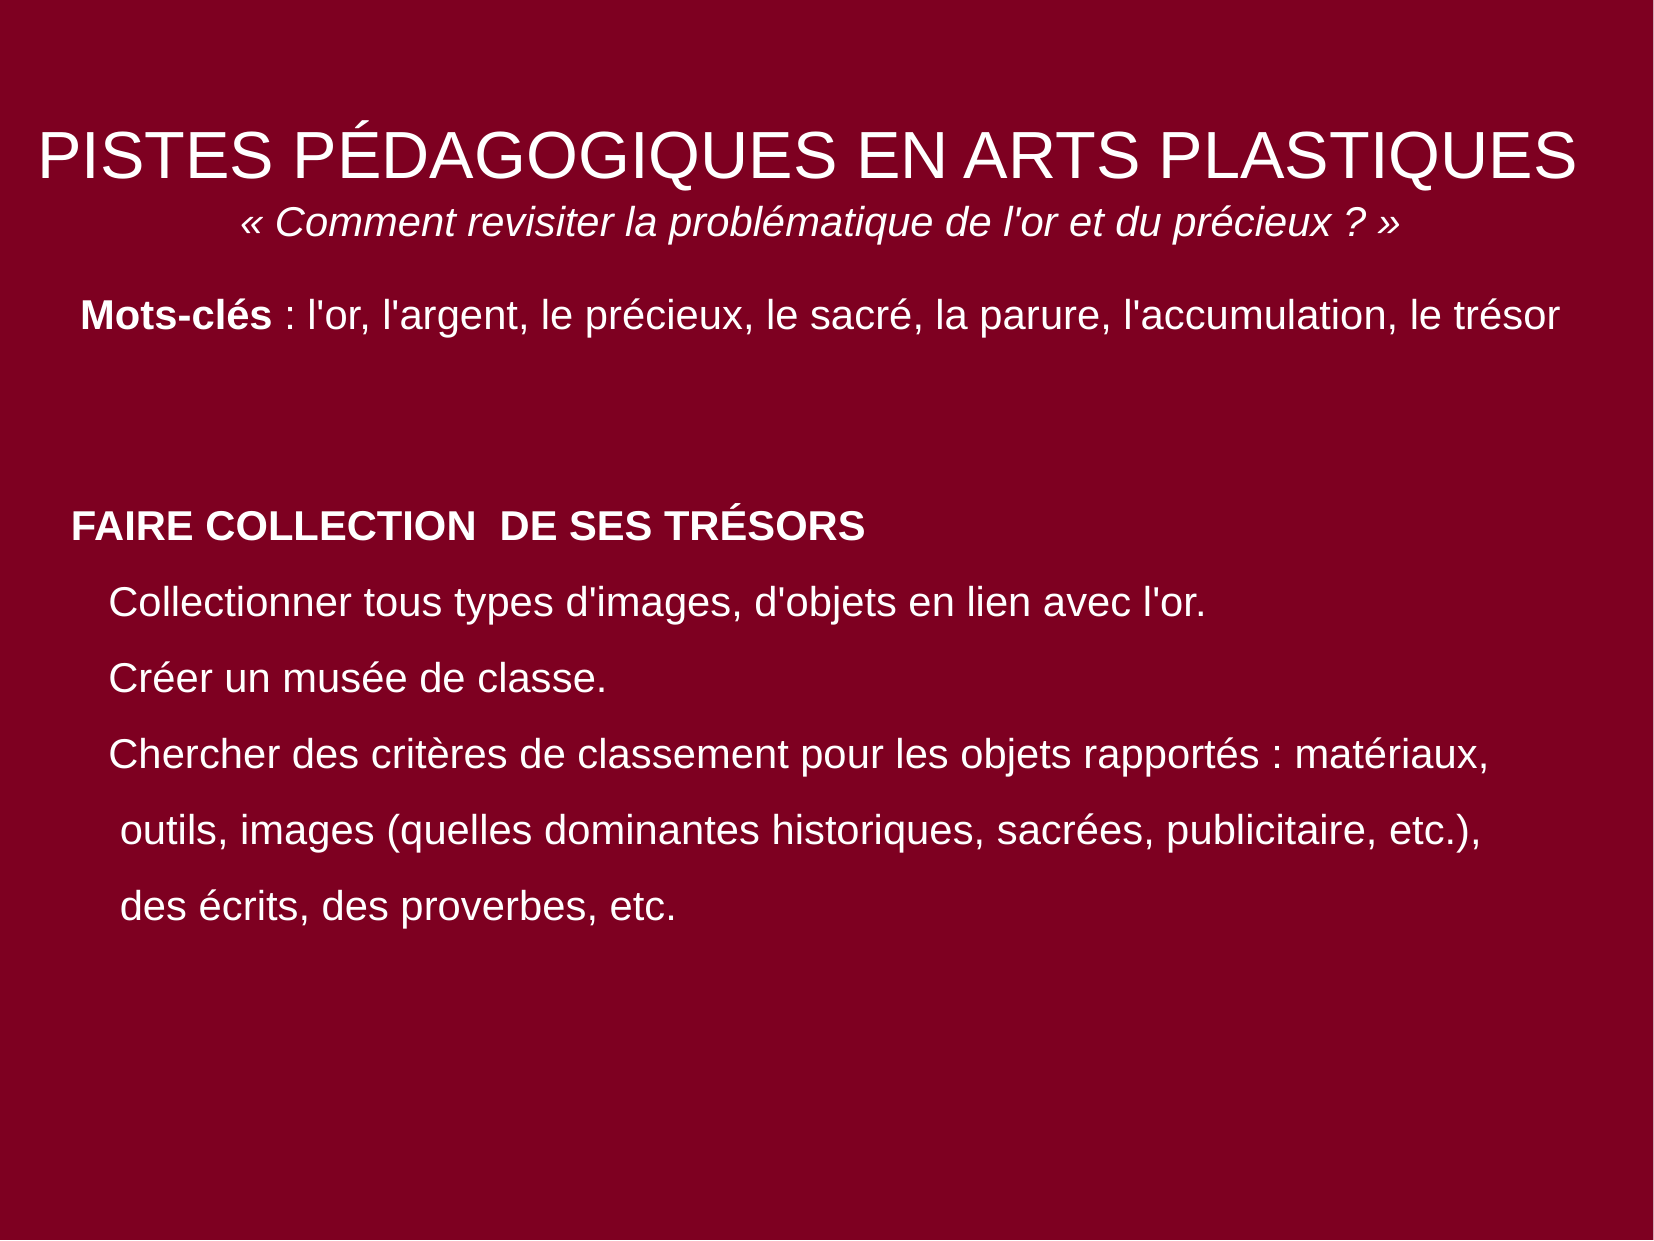

# PISTES PÉDAGOGIQUES EN ARTS PLASTIQUES « Comment revisiter la problématique de l'or et du précieux ? » Mots-clés : l'or, l'argent, le précieux, le sacré, la parure, l'accumulation, le trésor
FAIRE COLLECTION DE SES TRÉSORS
Collectionner tous types d'images, d'objets en lien avec l'or.
Créer un musée de classe.
Chercher des critères de classement pour les objets rapportés : matériaux,
 outils, images (quelles dominantes historiques, sacrées, publicitaire, etc.),
 des écrits, des proverbes, etc.